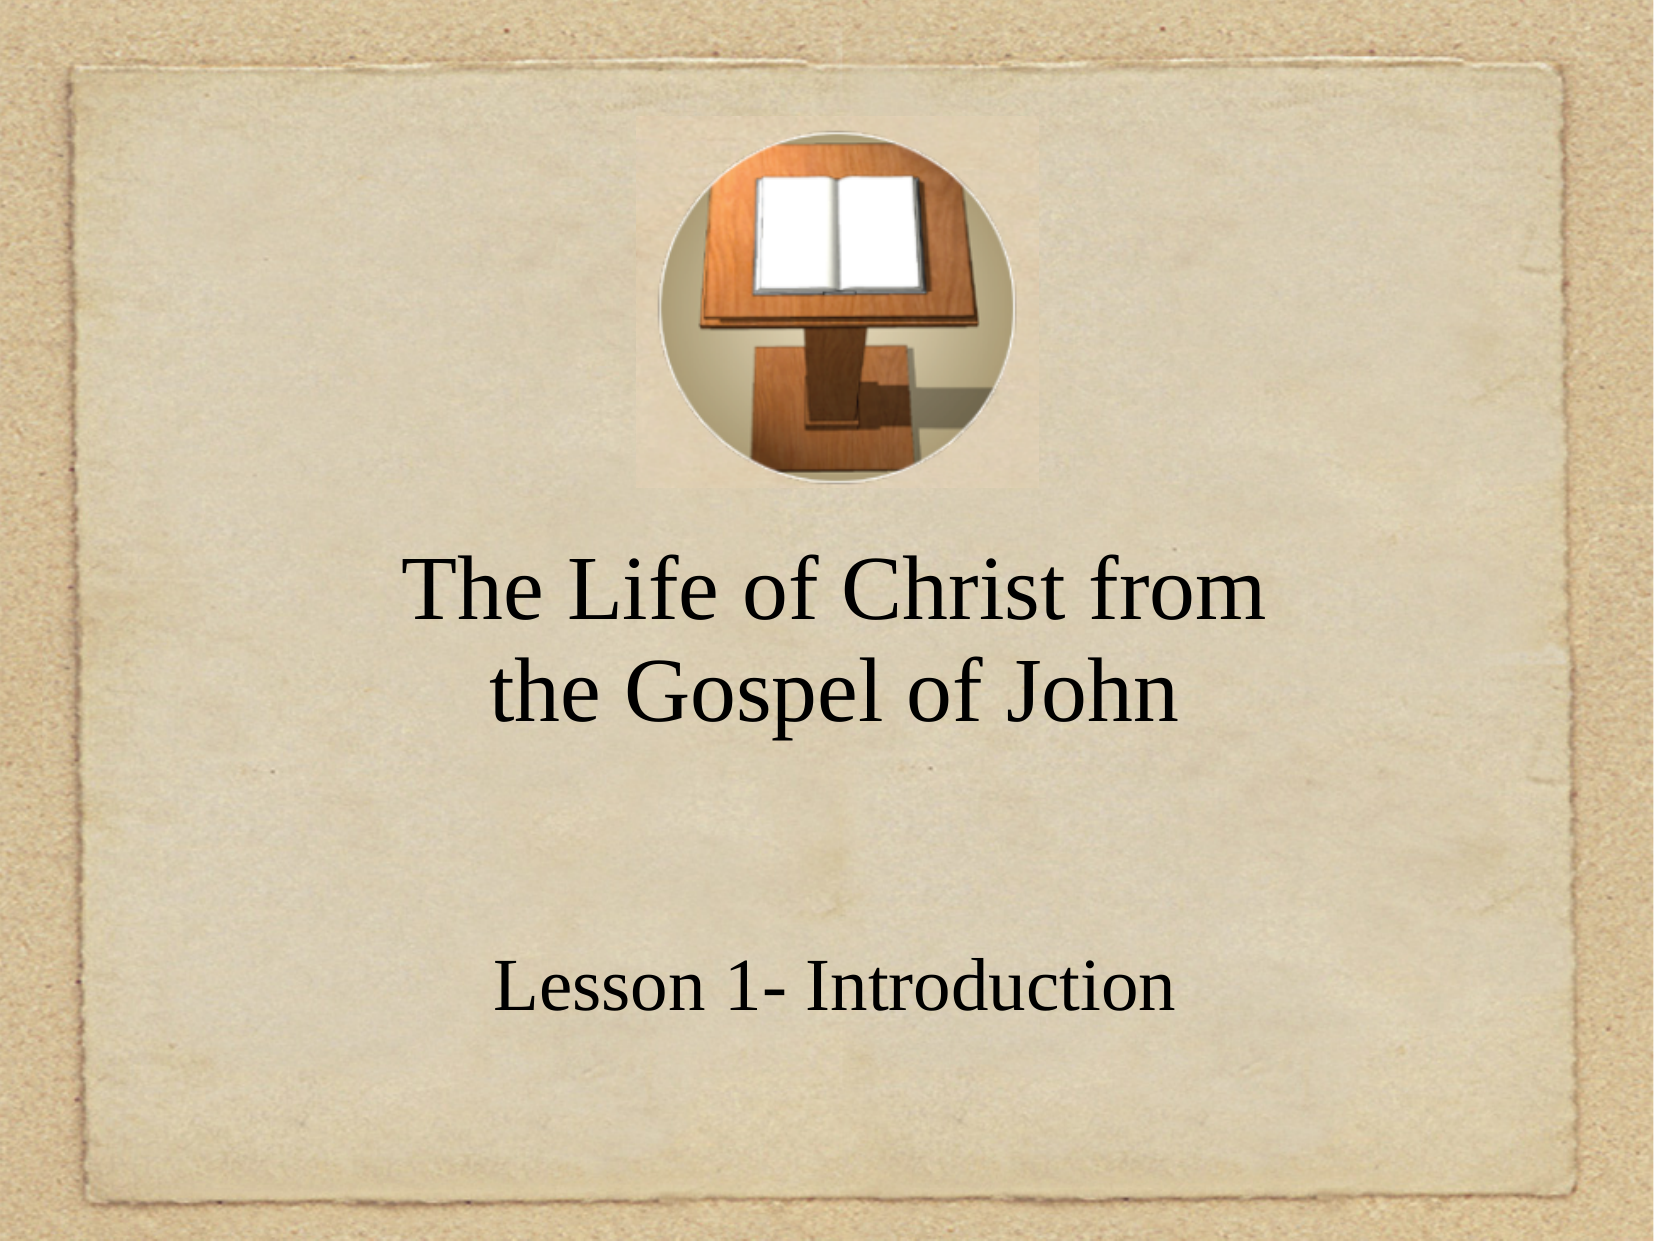

#
The Life of Christ from
the Gospel of John
Lesson 1- Introduction